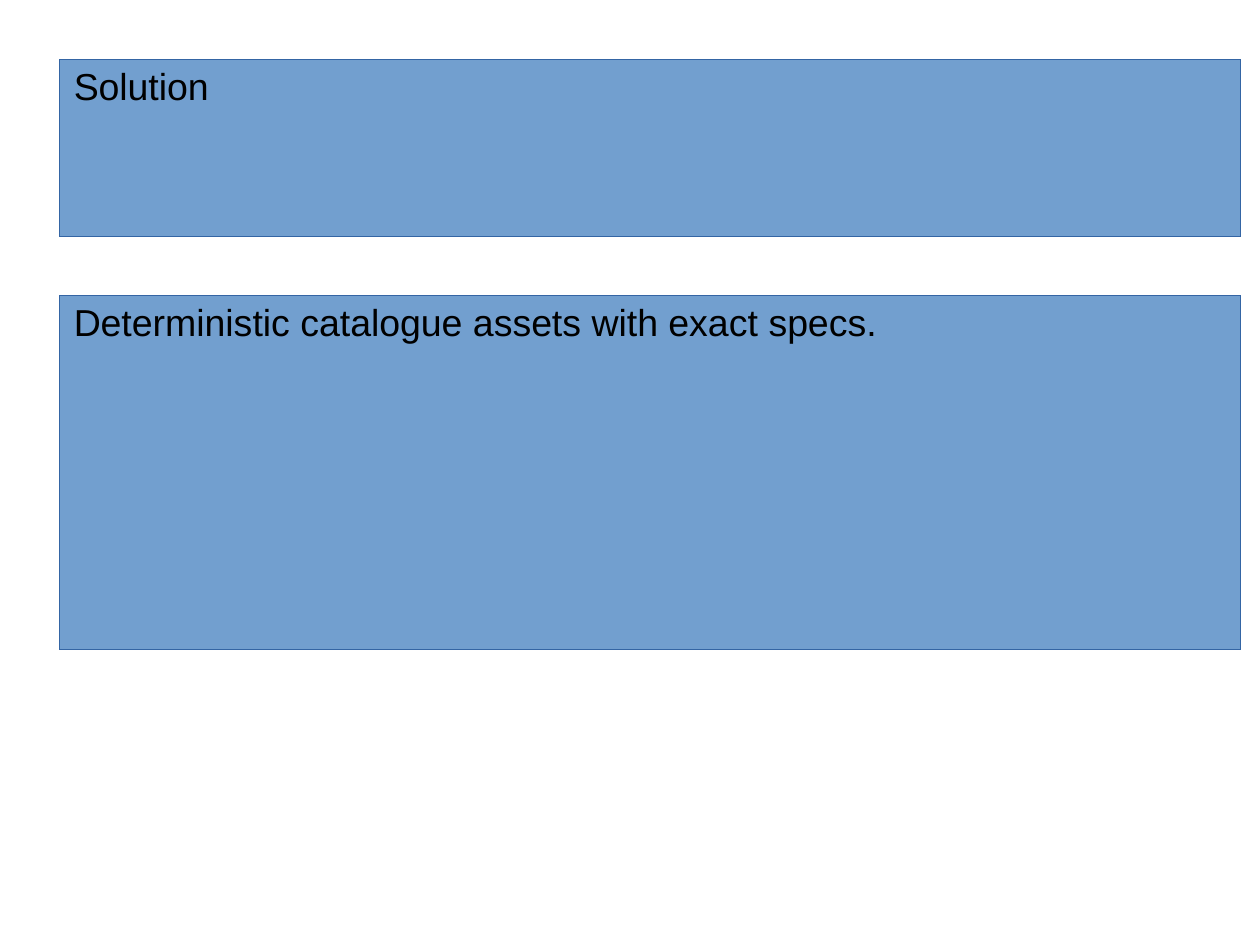

Solution
Deterministic catalogue assets with exact specs.